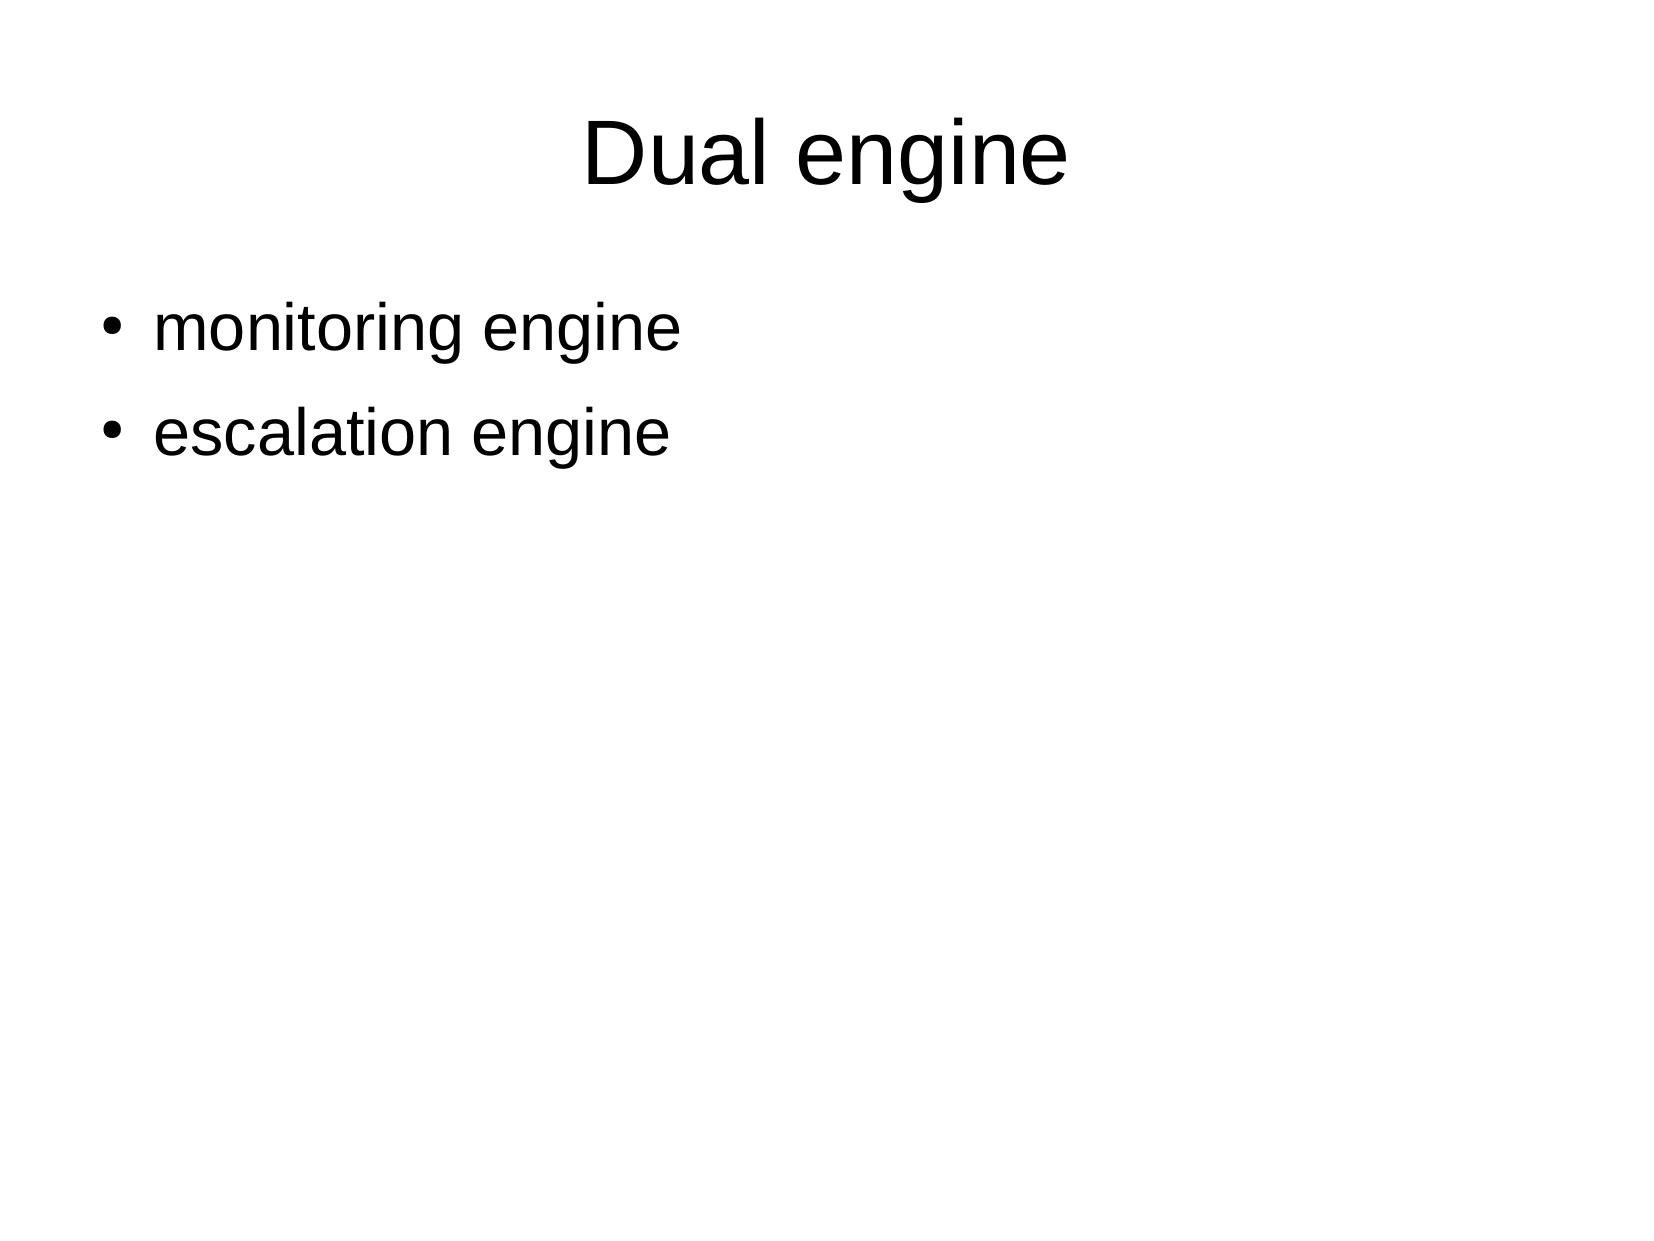

# Dual engine
monitoring engine
escalation engine